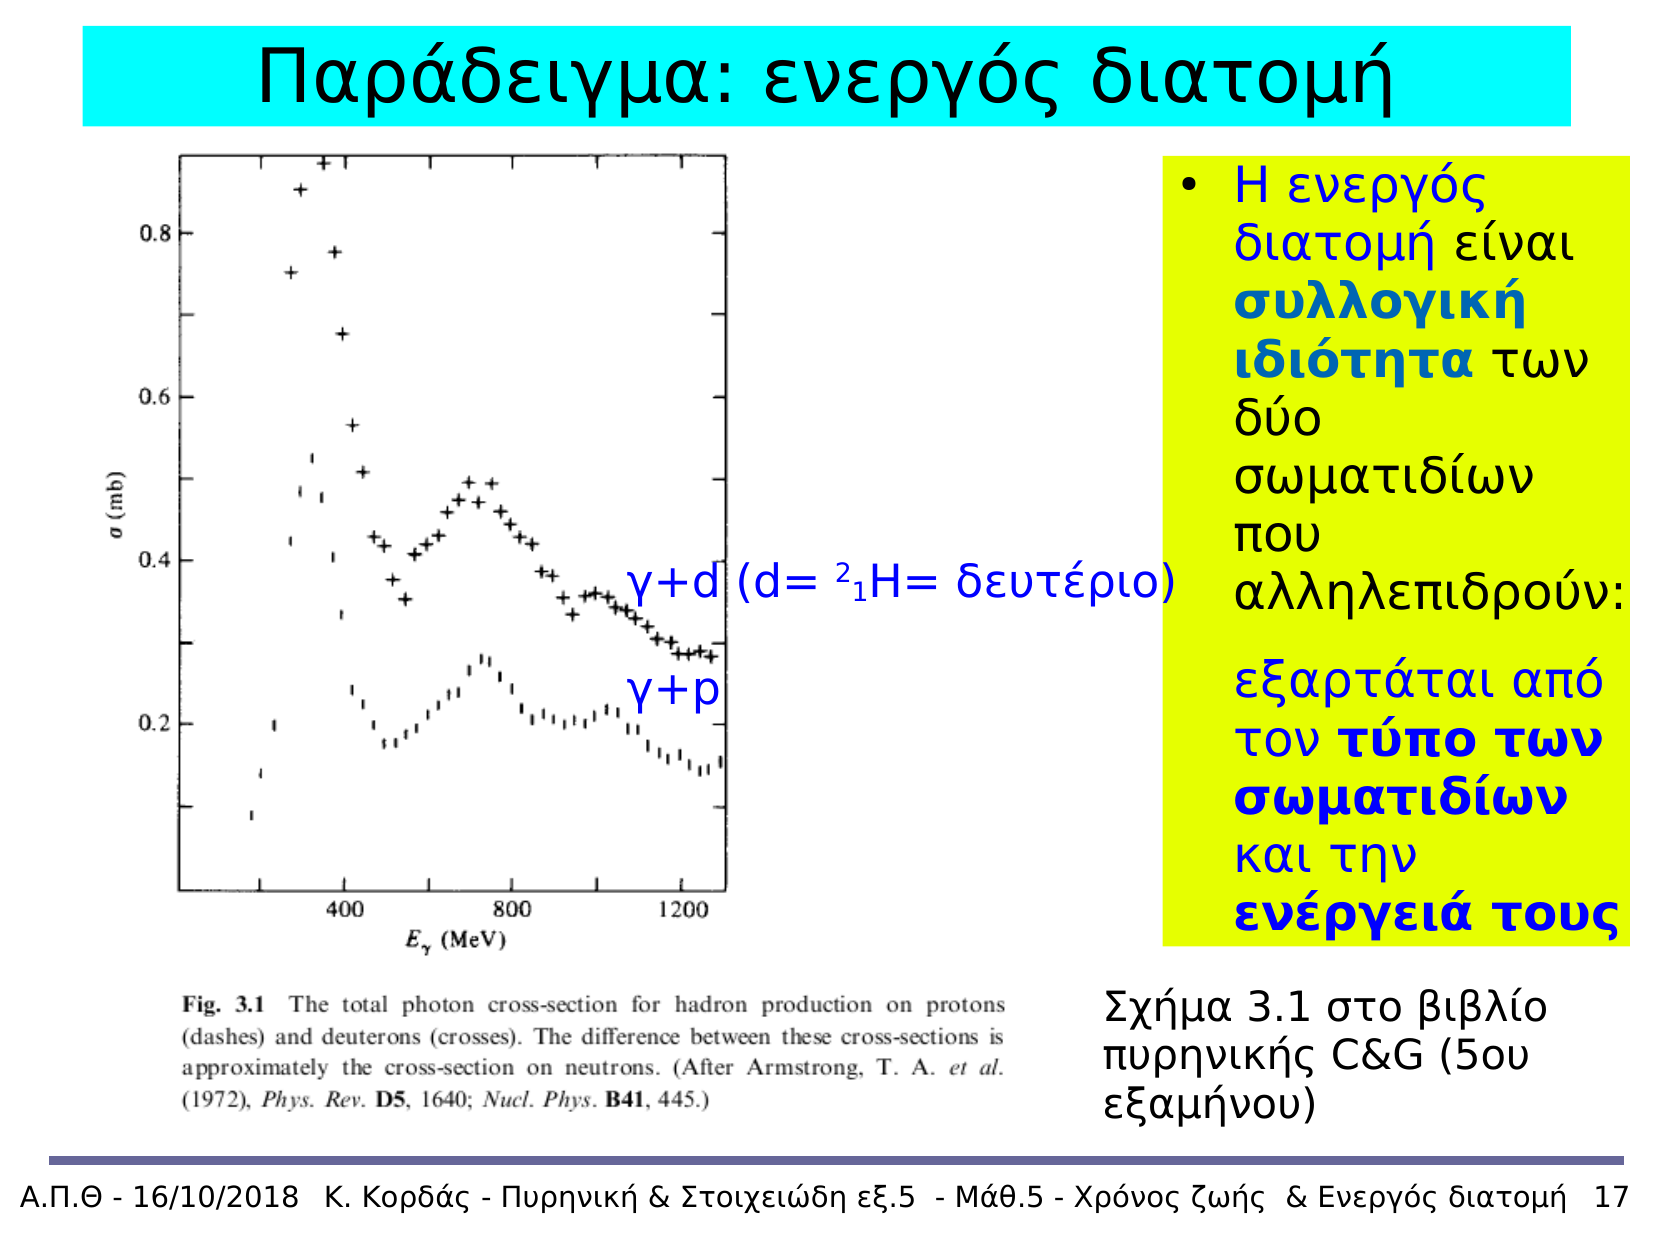

# Παράδειγμα: ενεργός διατομή
Η ενεργός διατομή είναι συλλογική ιδιότητα των δύο σωματιδίων που αλληλεπιδρούν:
εξαρτάται από τον τύπο των σωματιδίων και την ενέργειά τους
γ+d (d= 21H= δευτέριο)
γ+p
Σχήμα 3.1 στο βιβλίο πυρηνικής C&G (5ου εξαμήνου)
Α.Π.Θ - 16/10/2018
Κ. Κορδάς - Πυρηνική & Στοιχειώδη εξ.5 - Μάθ.5 - Χρόνος ζωής & Ενεργός διατομή
17